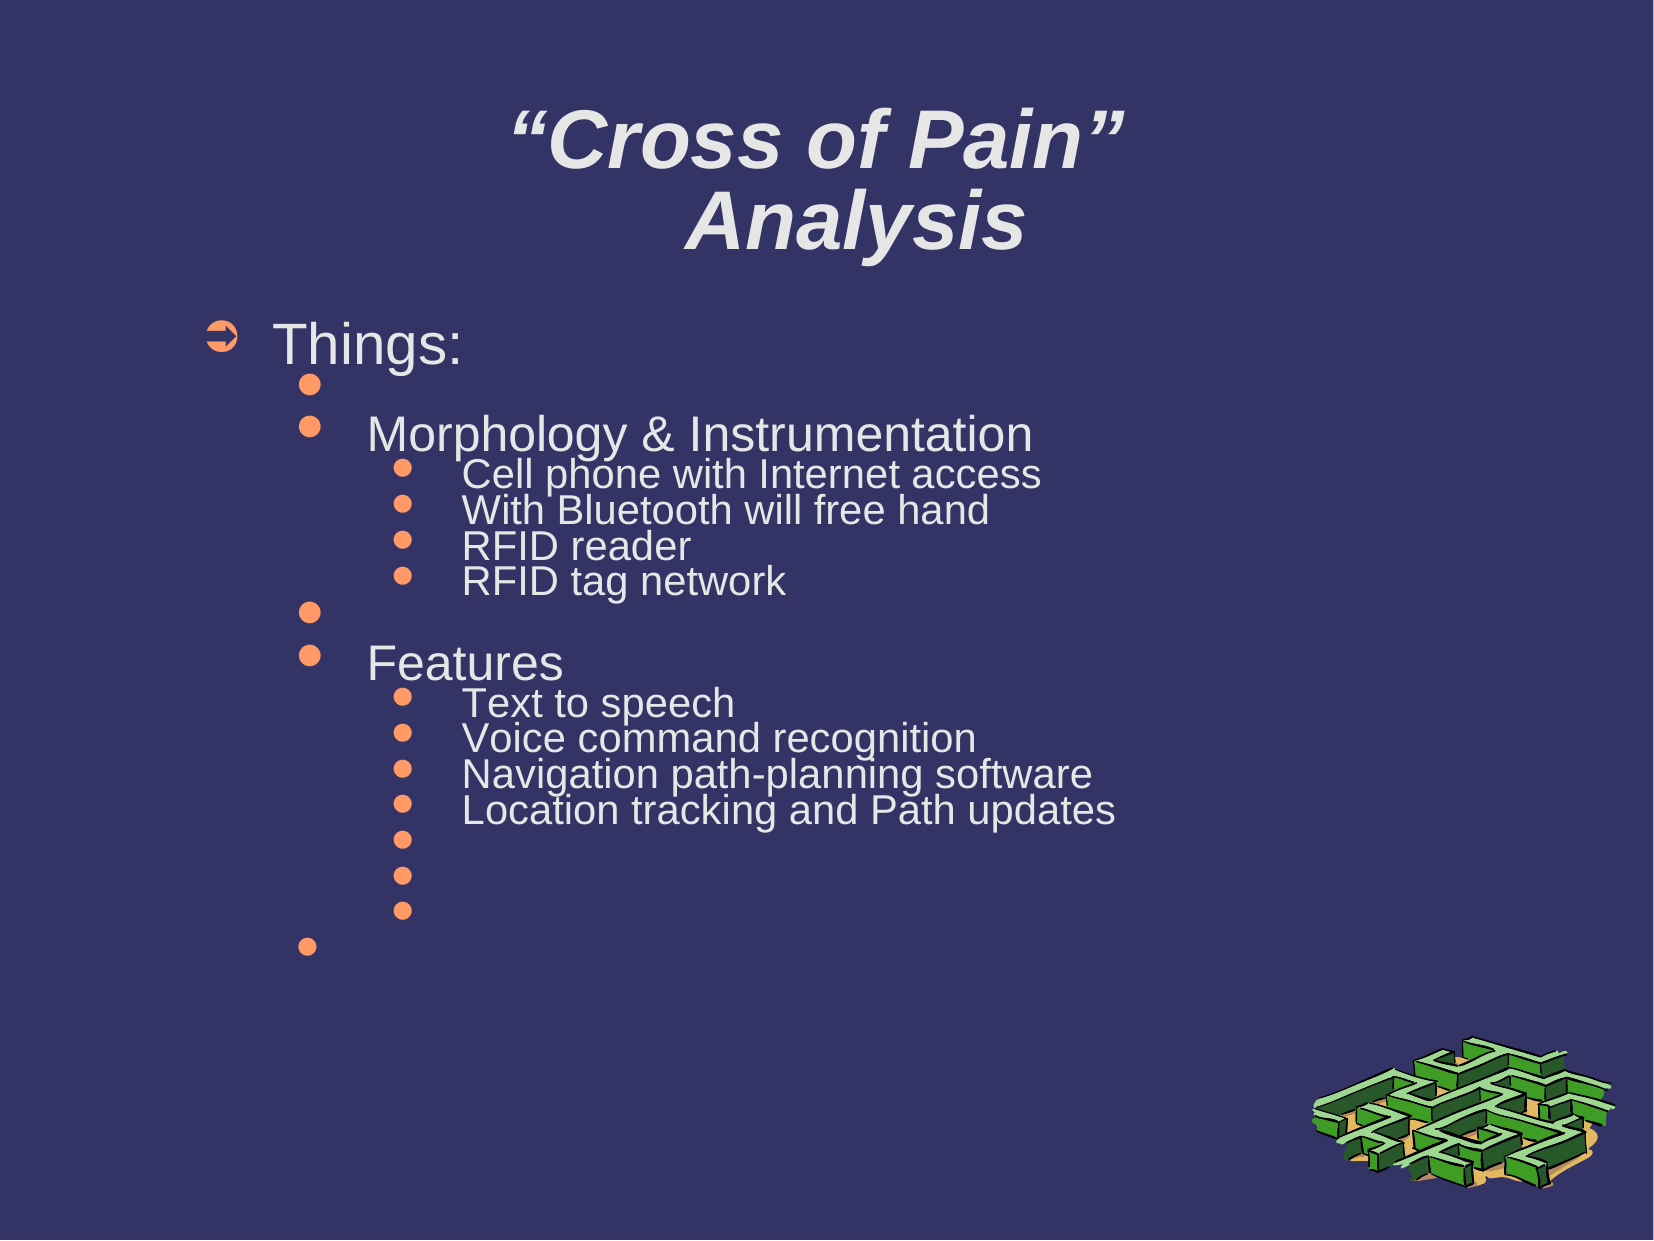

# “Cross of Pain” Analysis
Things:
Morphology & Instrumentation
Cell phone with Internet access
With Bluetooth will free hand
RFID reader
RFID tag network
Features
Text to speech
Voice command recognition
Navigation path-planning software
Location tracking and Path updates